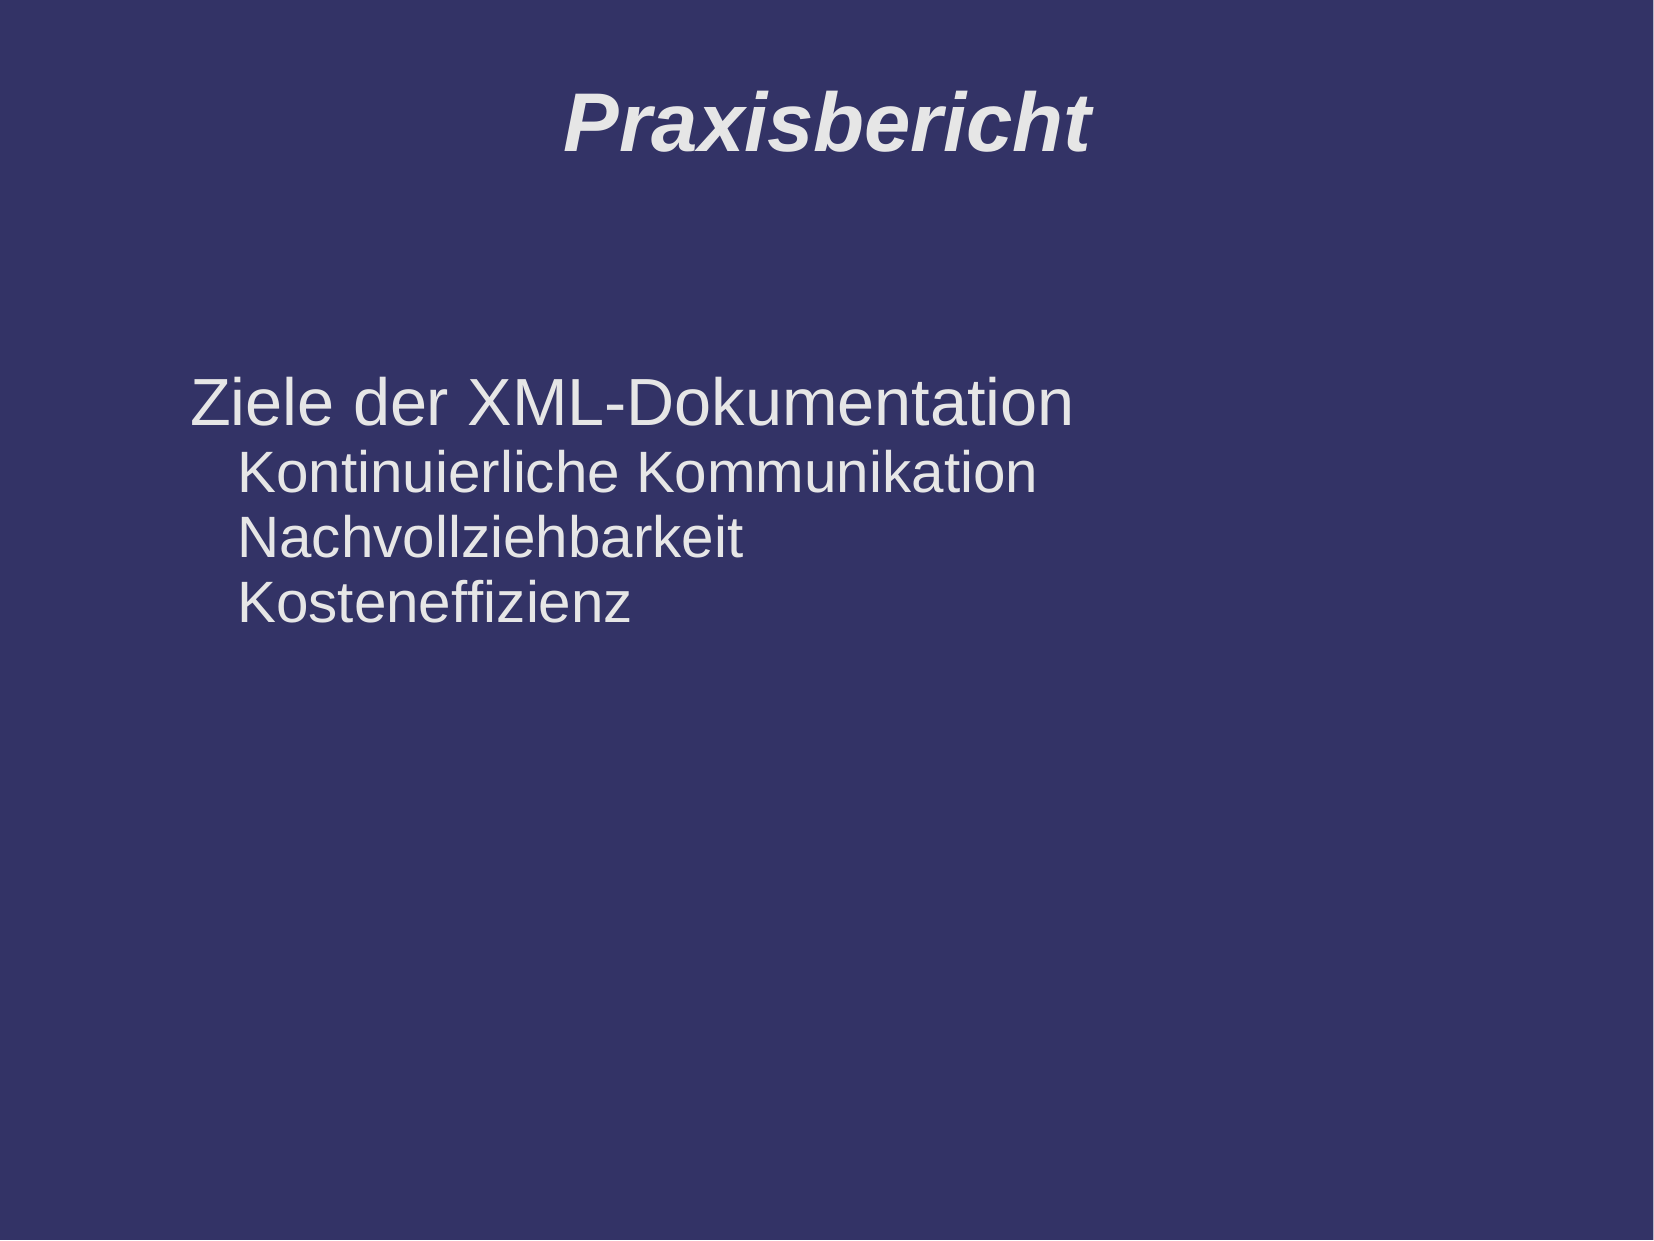

# Praxisbericht
Ziele der XML-Dokumentation
Kontinuierliche Kommunikation
Nachvollziehbarkeit
Kosteneffizienz